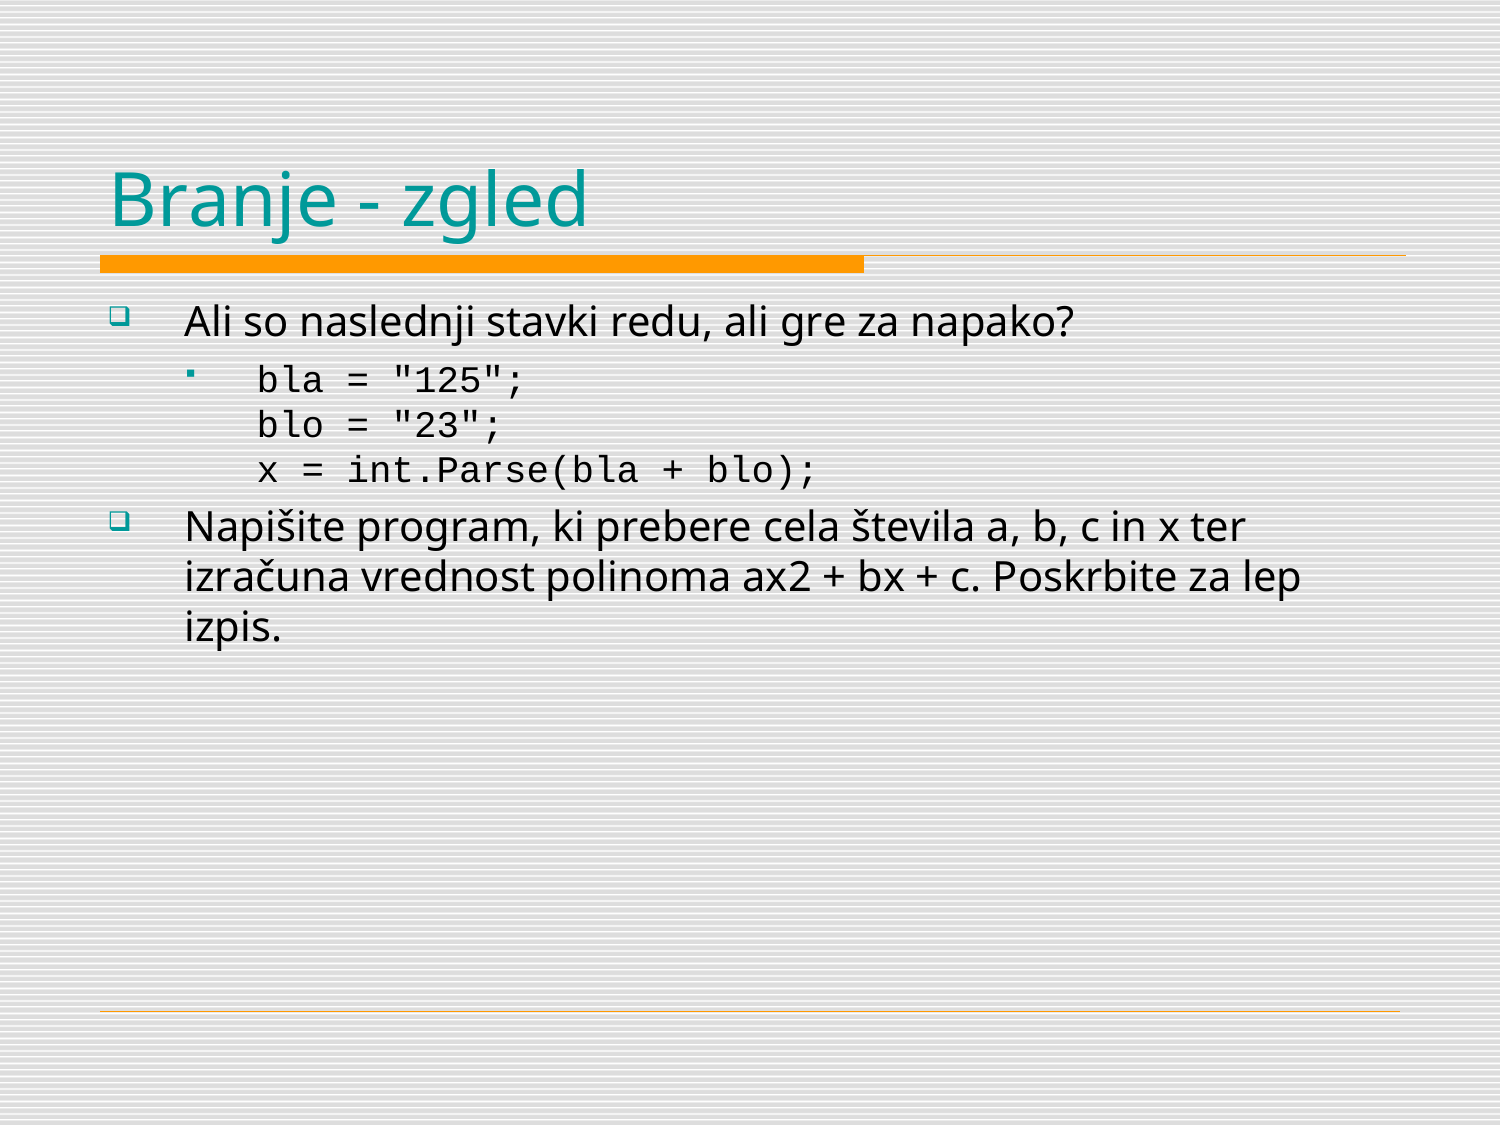

# Branje - zgled
Ali so naslednji stavki redu, ali gre za napako?
bla = "125";
blo = "23";
x = int.Parse(bla + blo);
Napišite program, ki prebere cela števila a, b, c in x ter izračuna vrednost polinoma ax2 + bx + c. Poskrbite za lep izpis.